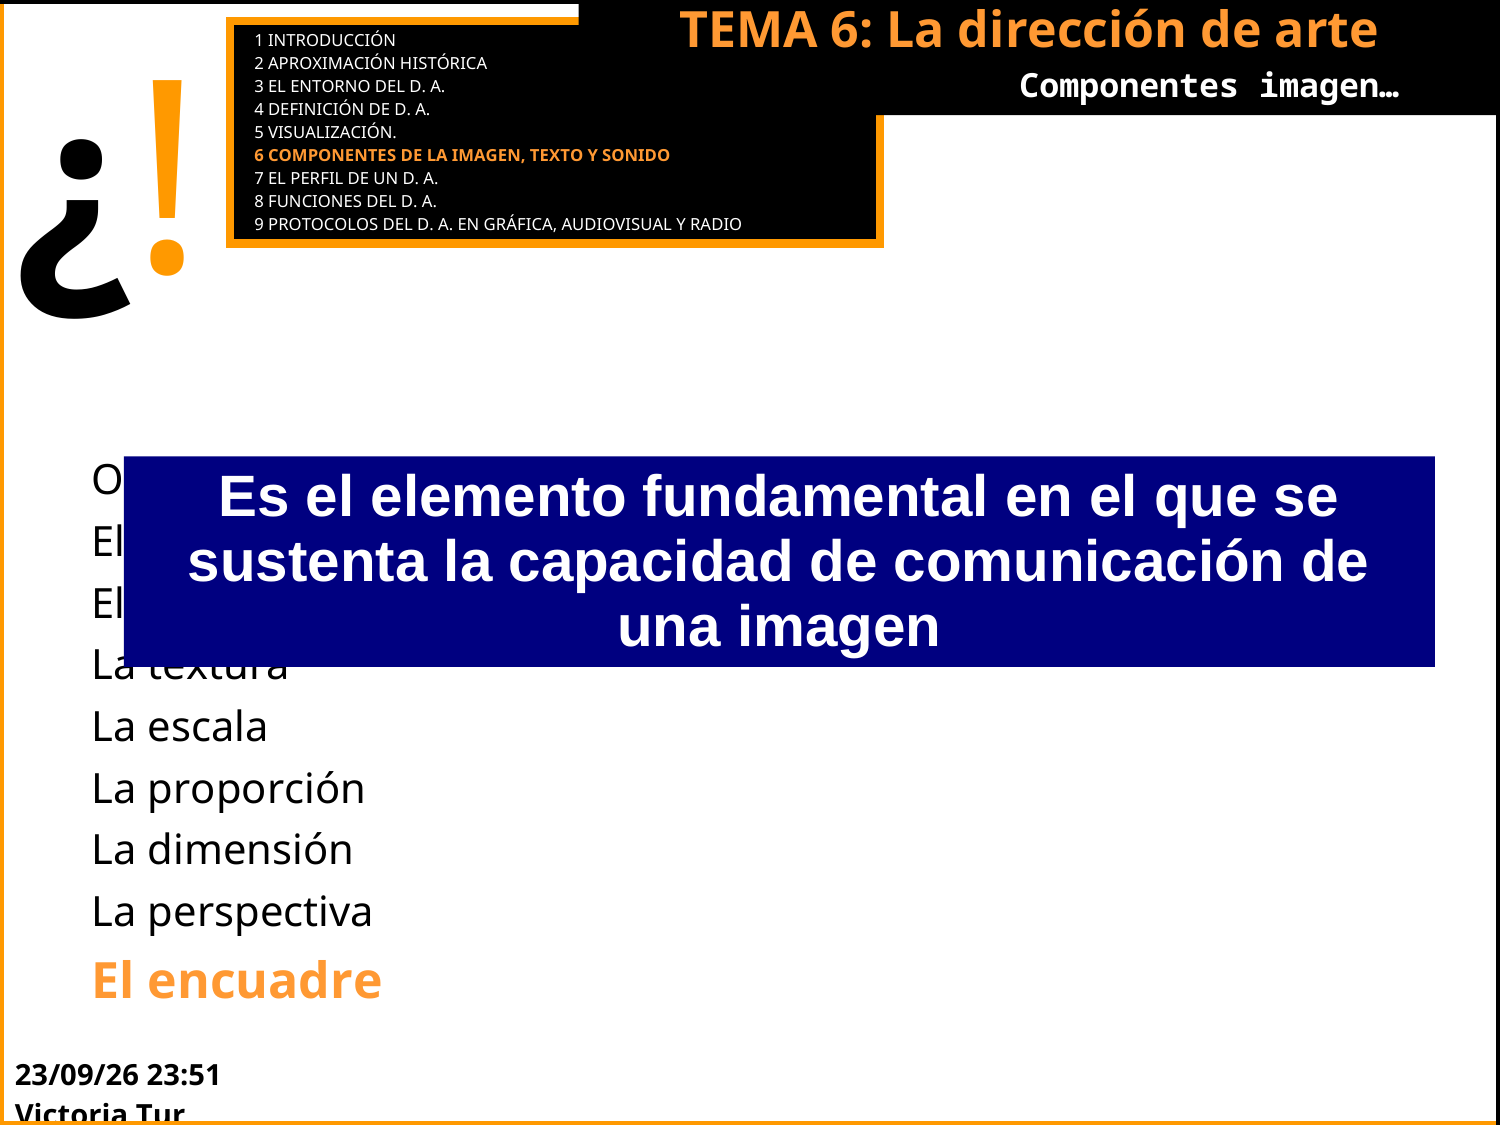

TEMA 6: La dirección de arte
Componentes imagen…
1 INTRODUCCIÓN
2 APROXIMACIÓN HISTÓRICA
3 EL ENTORNO DEL D. A.
4 DEFINICIÓN DE D. A.
5 VISUALIZACIÓN.
6 COMPONENTES DE LA IMAGEN, TEXTO Y SONIDO
7 EL PERFIL DE UN D. A.
8 FUNCIONES DEL D. A.
9 PROTOCOLOS DEL D. A. EN GRÁFICA, AUDIOVISUAL Y RADIO
# Otros ingredientes importantes:
El tono
El contraste
La textura
La escala
La proporción
La dimensión
La perspectiva
El encuadre
Es el elemento fundamental en el que se sustenta la capacidad de comunicación de una imagen